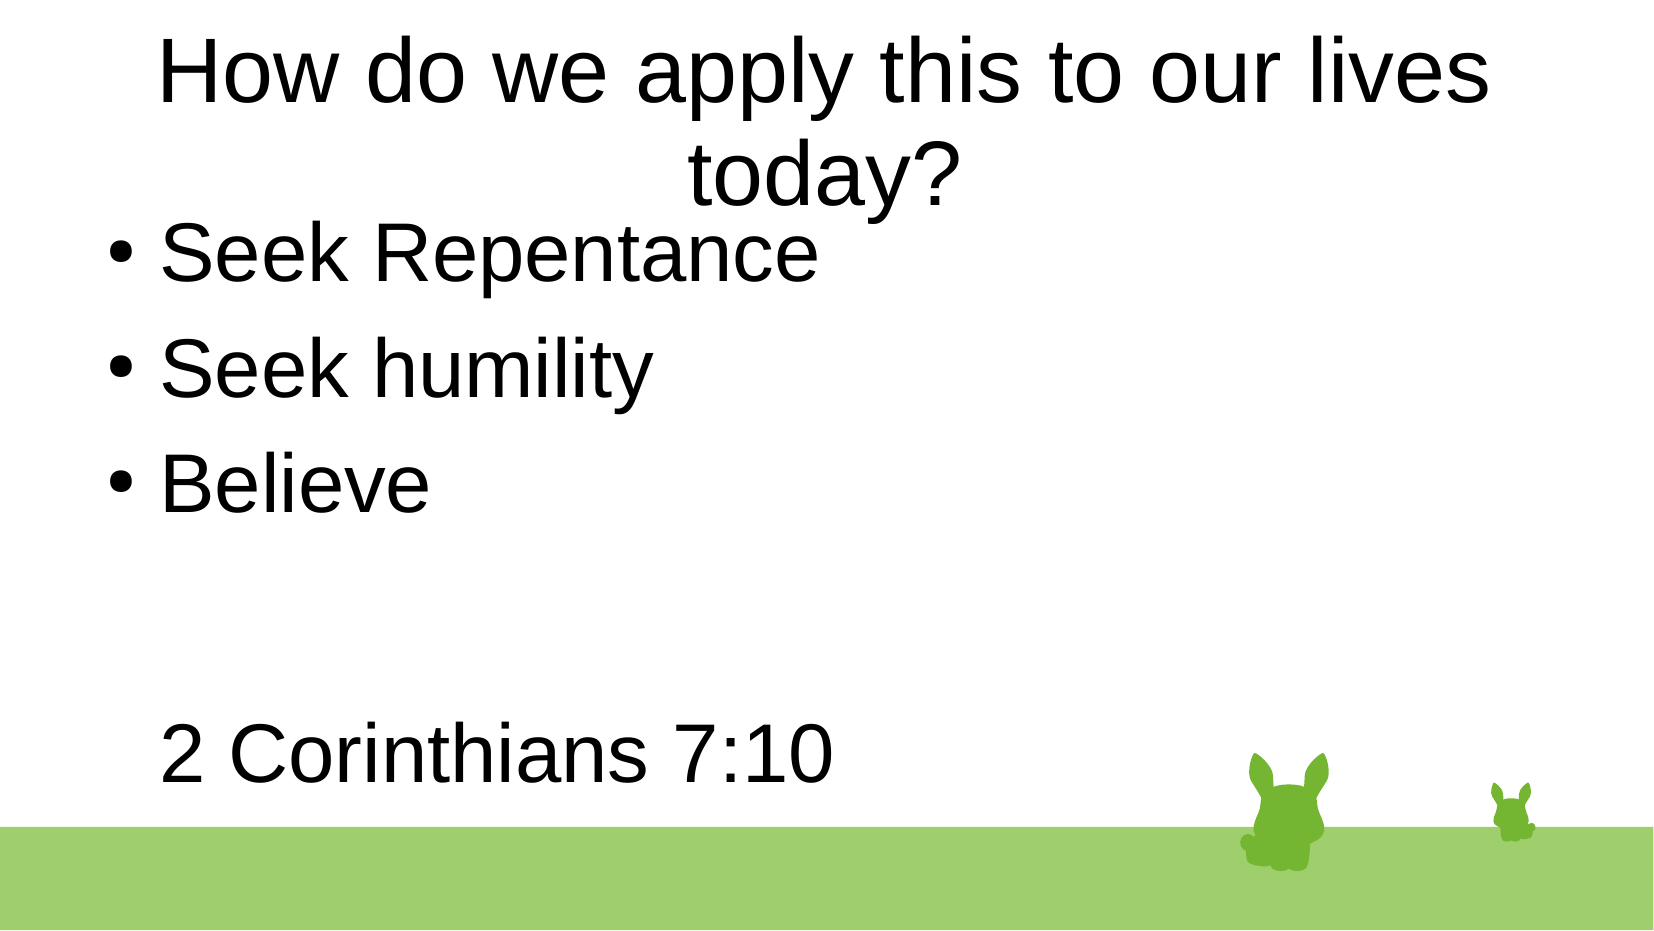

# How do we apply this to our lives today?
Seek Repentance
Seek humility
Believe
2 Corinthians 7:10